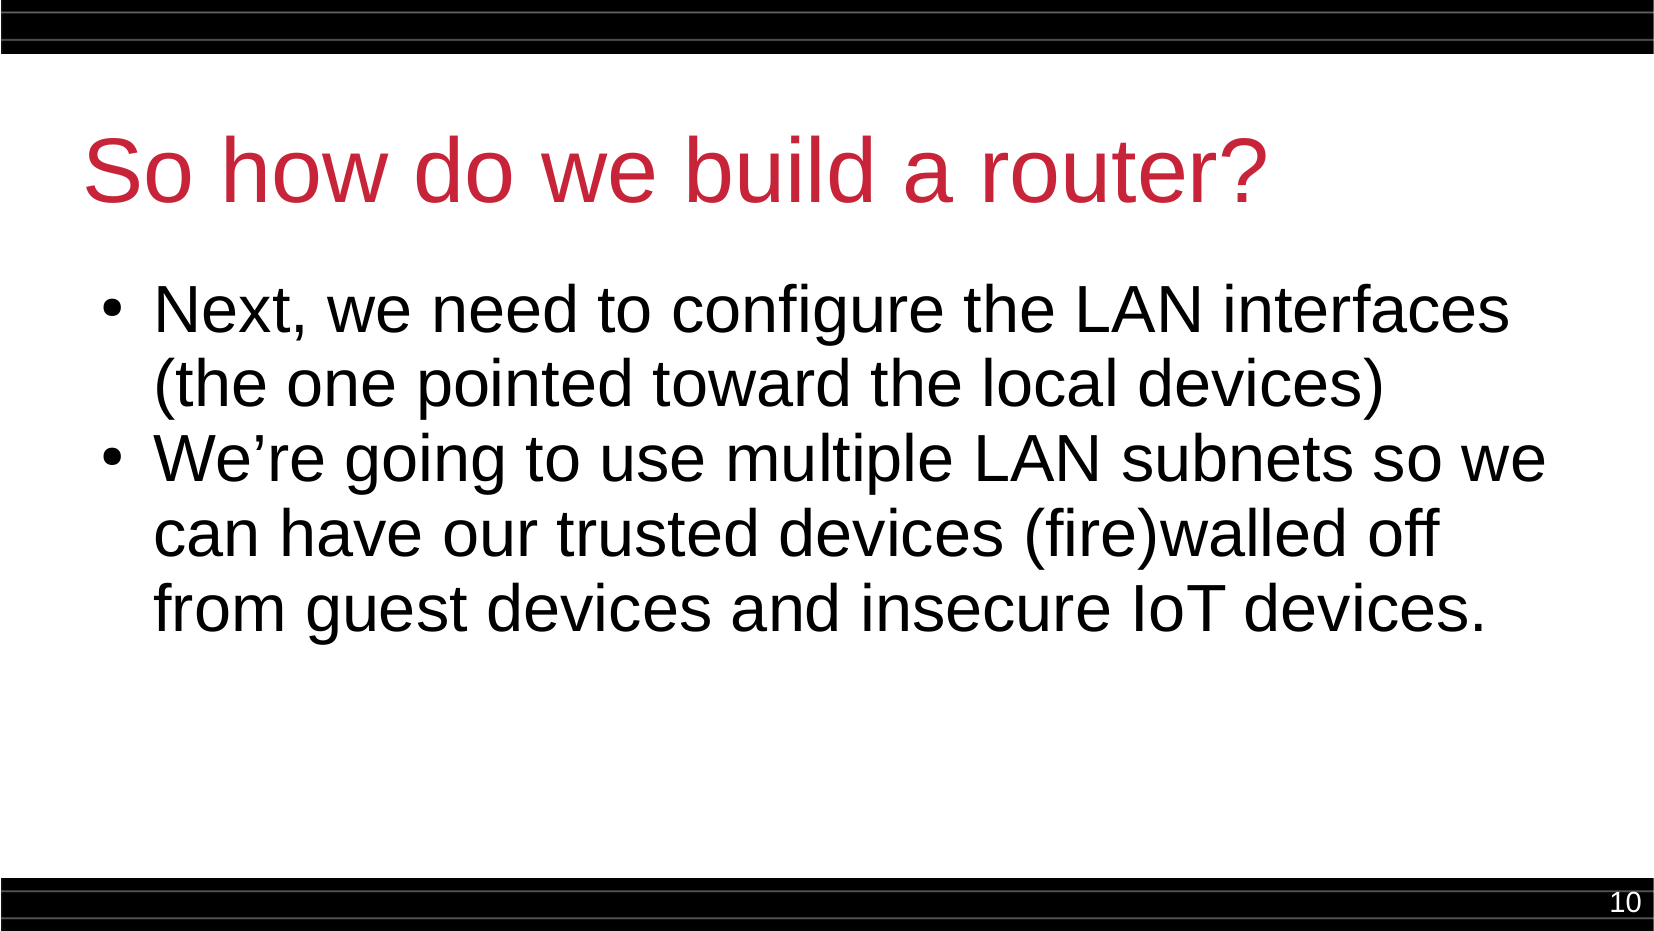

# So how do we build a router?
Next, we need to configure the LAN interfaces (the one pointed toward the local devices)
We’re going to use multiple LAN subnets so we can have our trusted devices (fire)walled off from guest devices and insecure IoT devices.